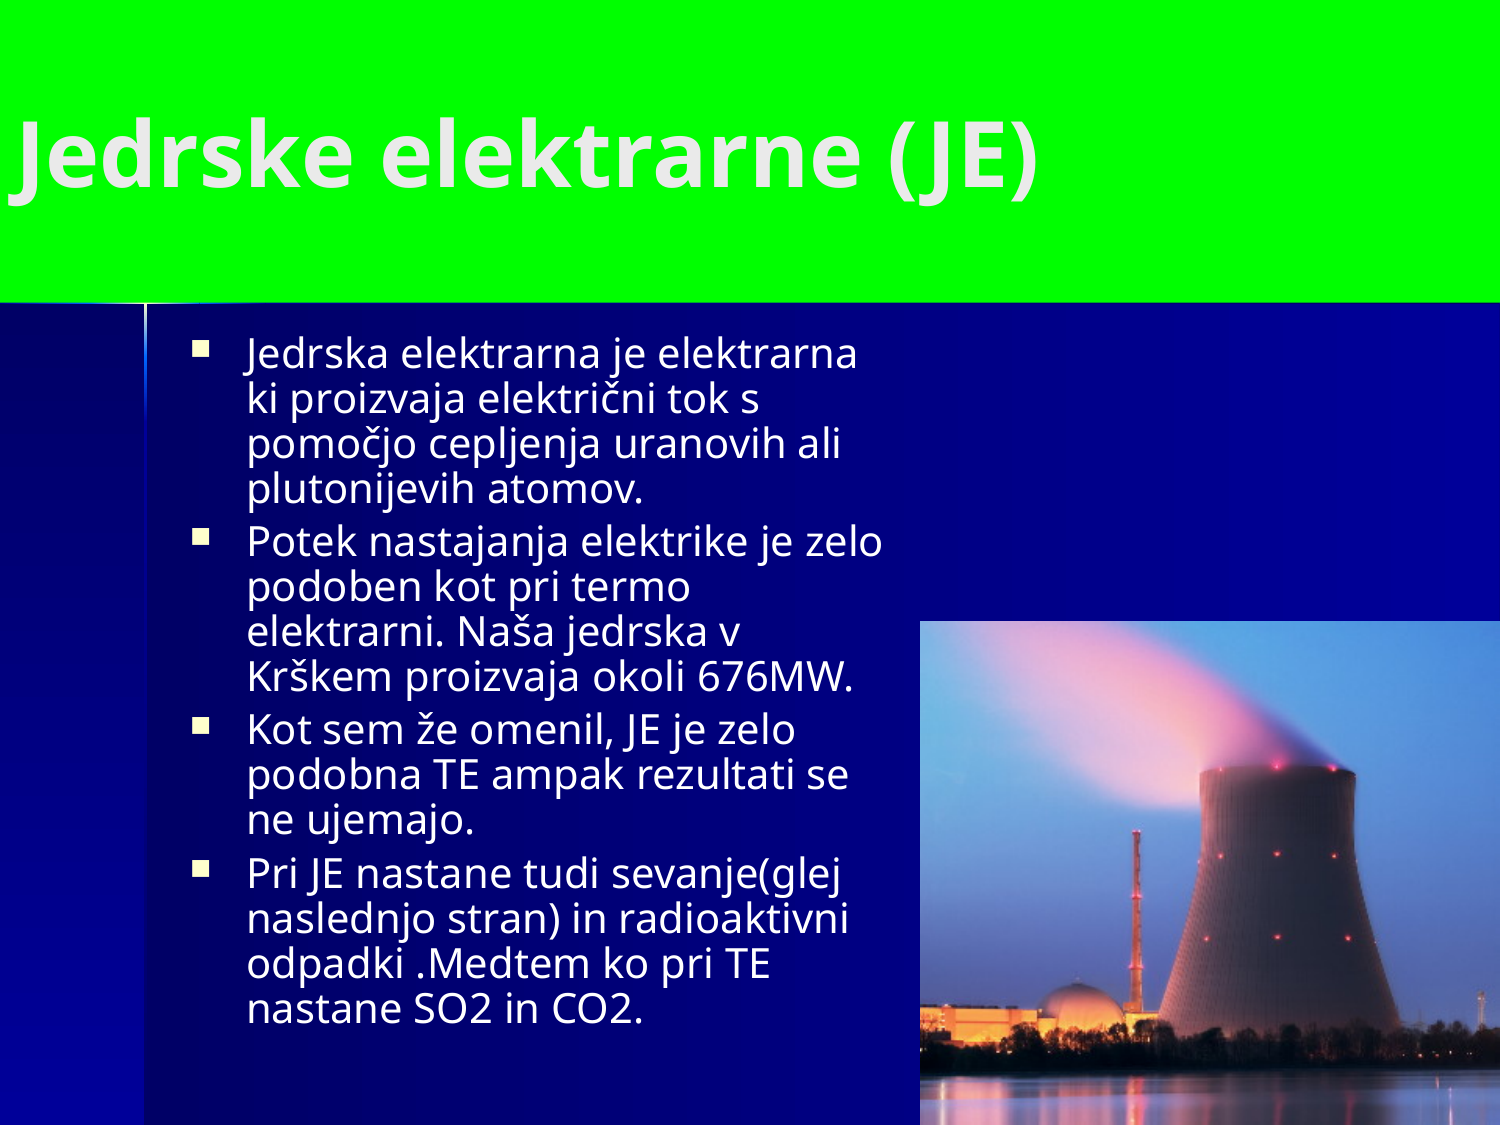

# Jedrske elektrarne (JE)
Jedrska elektrarna je elektrarna ki proizvaja električni tok s pomočjo cepljenja uranovih ali plutonijevih atomov.
Potek nastajanja elektrike je zelo podoben kot pri termo elektrarni. Naša jedrska v Krškem proizvaja okoli 676MW.
Kot sem že omenil, JE je zelo podobna TE ampak rezultati se ne ujemajo.
Pri JE nastane tudi sevanje(glej naslednjo stran) in radioaktivni odpadki .Medtem ko pri TE nastane SO2 in CO2.